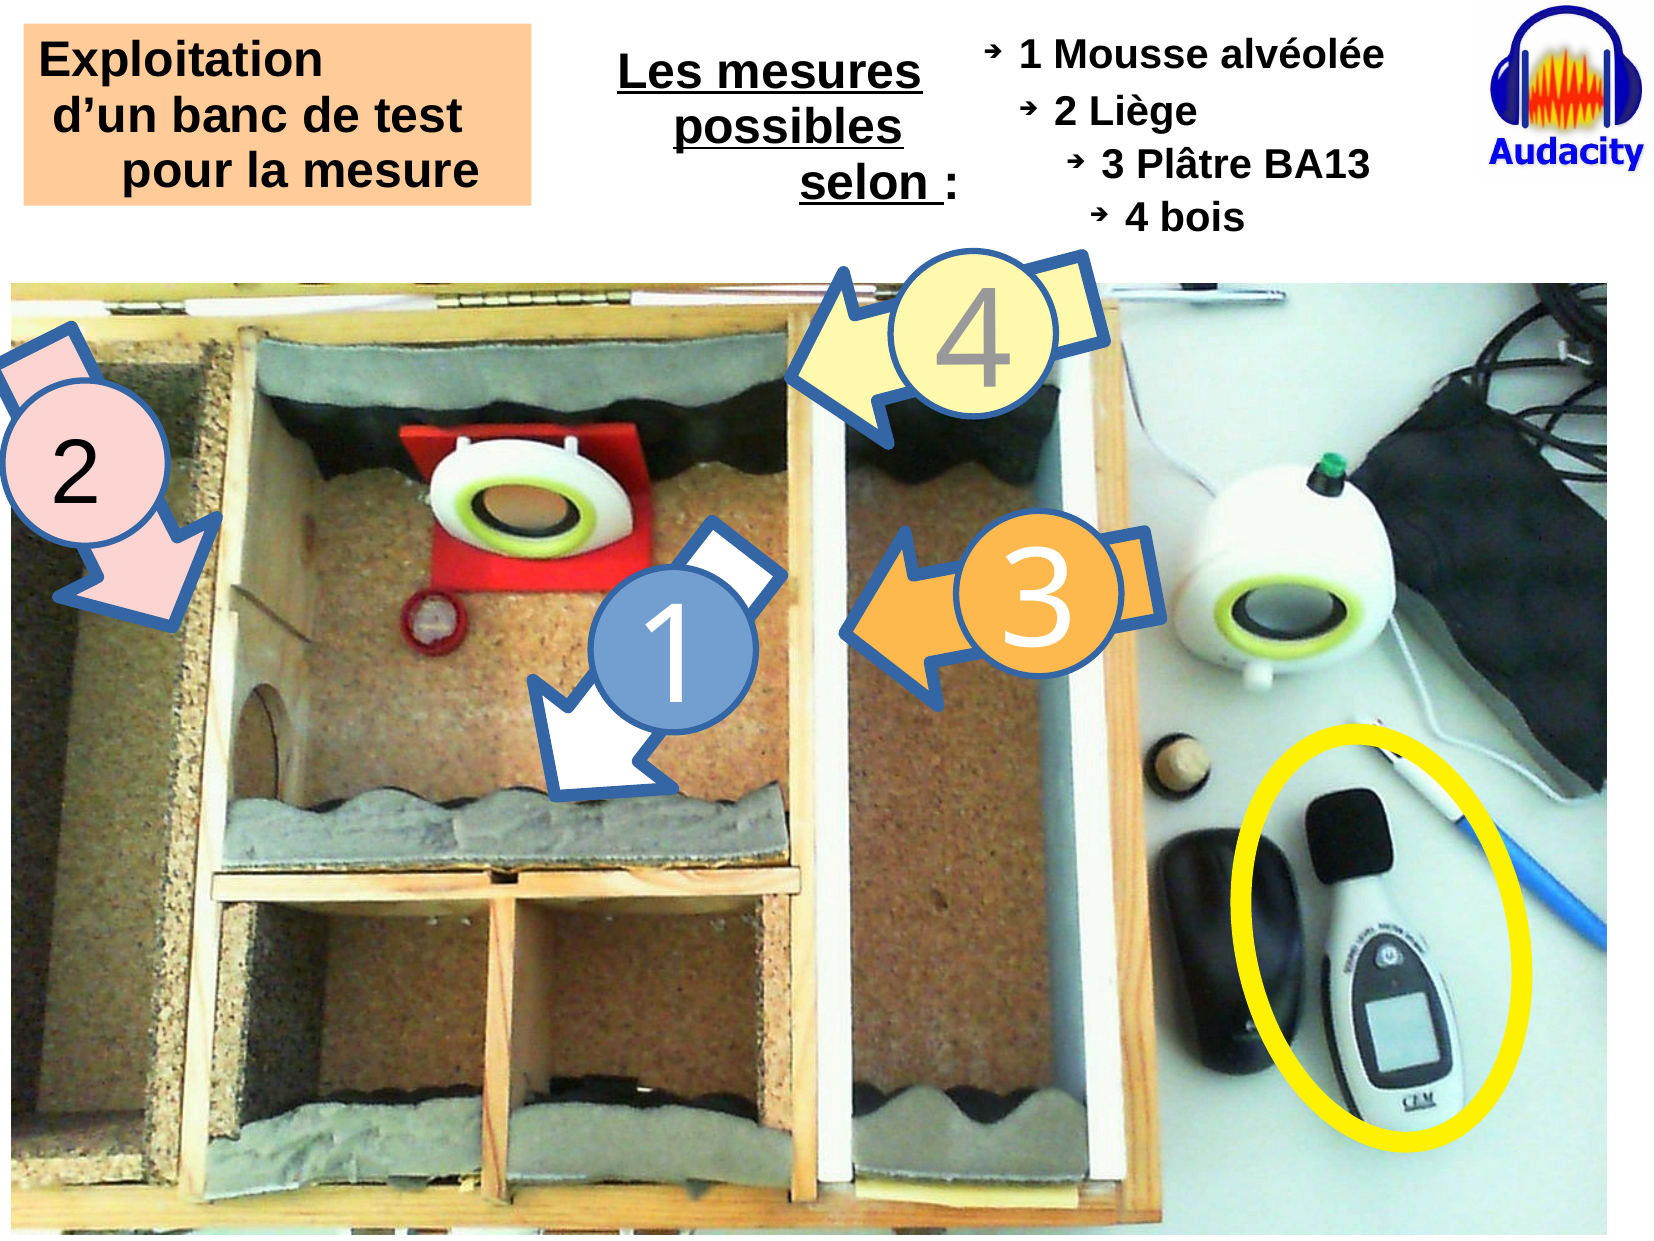

Exploitation
 d’un banc de test
 pour la mesure
1 Mousse alvéolée
Les mesures
 possibles
 selon :
2 Liège
3 Plâtre BA13
4 bois
4
2
3
1